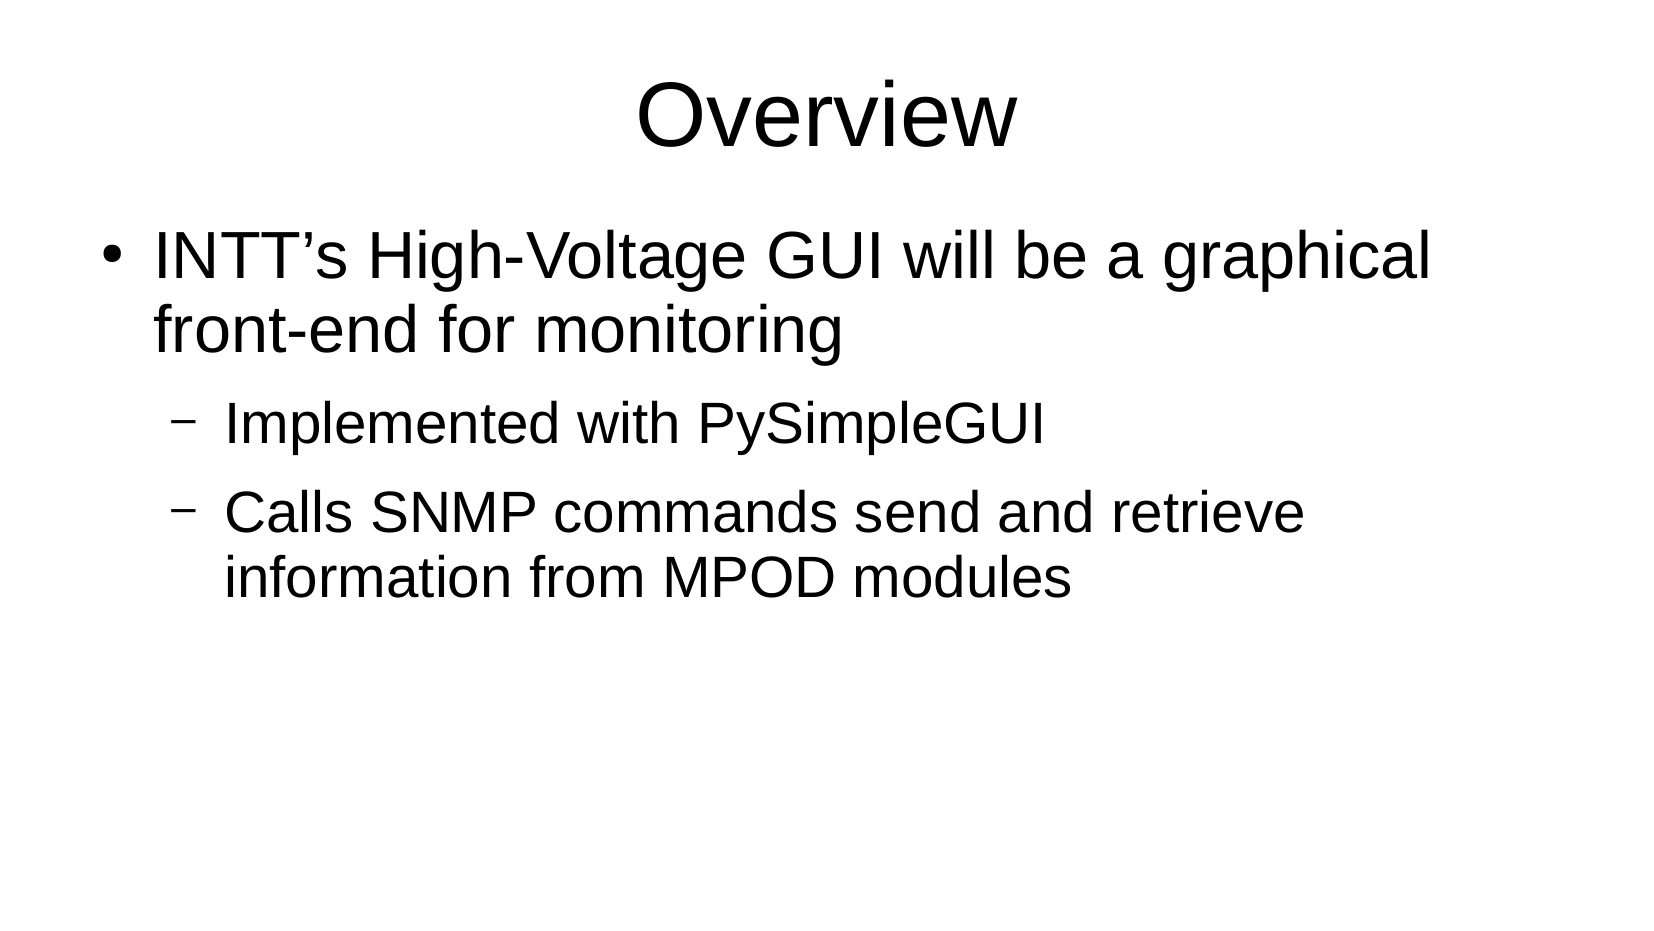

# Overview
INTT’s High-Voltage GUI will be a graphical front-end for monitoring
Implemented with PySimpleGUI
Calls SNMP commands send and retrieve information from MPOD modules